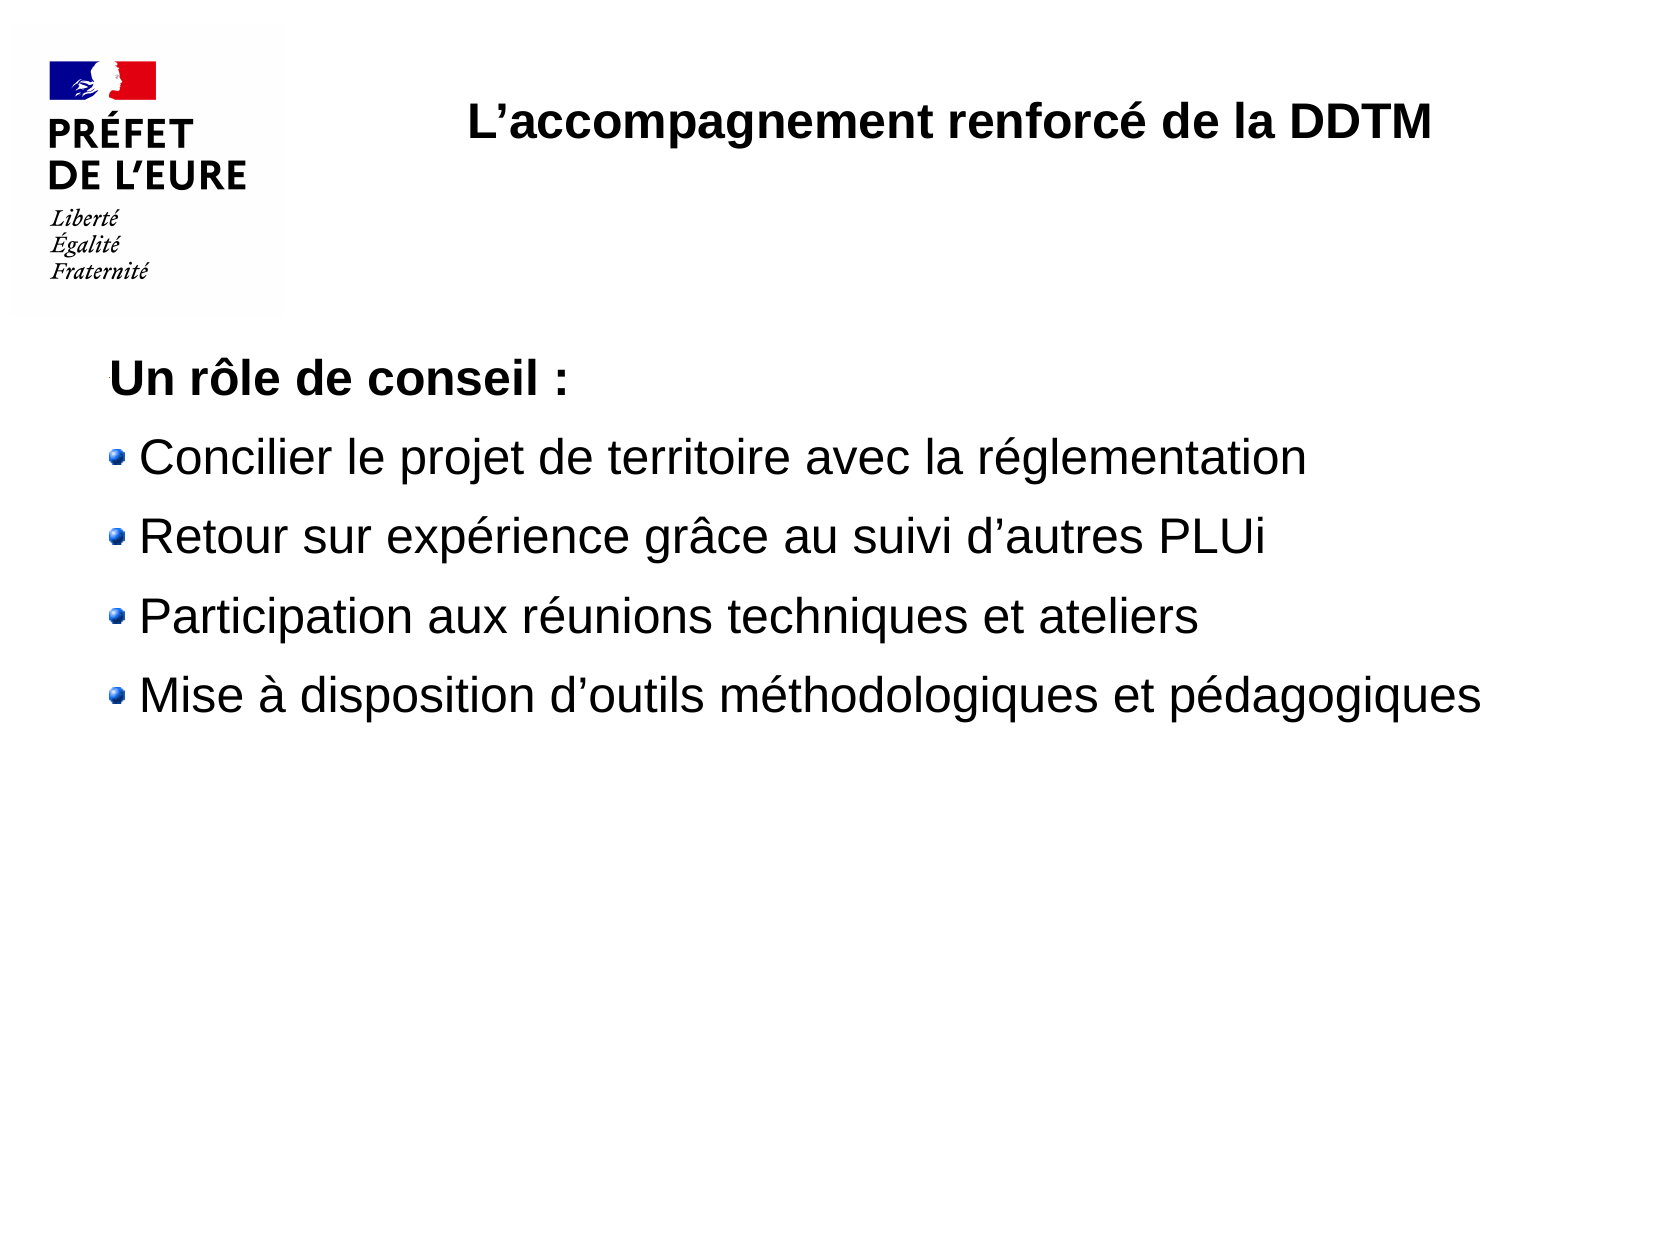

L’accompagnement renforcé de la DDTM
Un rôle de conseil :
 Concilier le projet de territoire avec la réglementation
 Retour sur expérience grâce au suivi d’autres PLUi
 Participation aux réunions techniques et ateliers
 Mise à disposition d’outils méthodologiques et pédagogiques